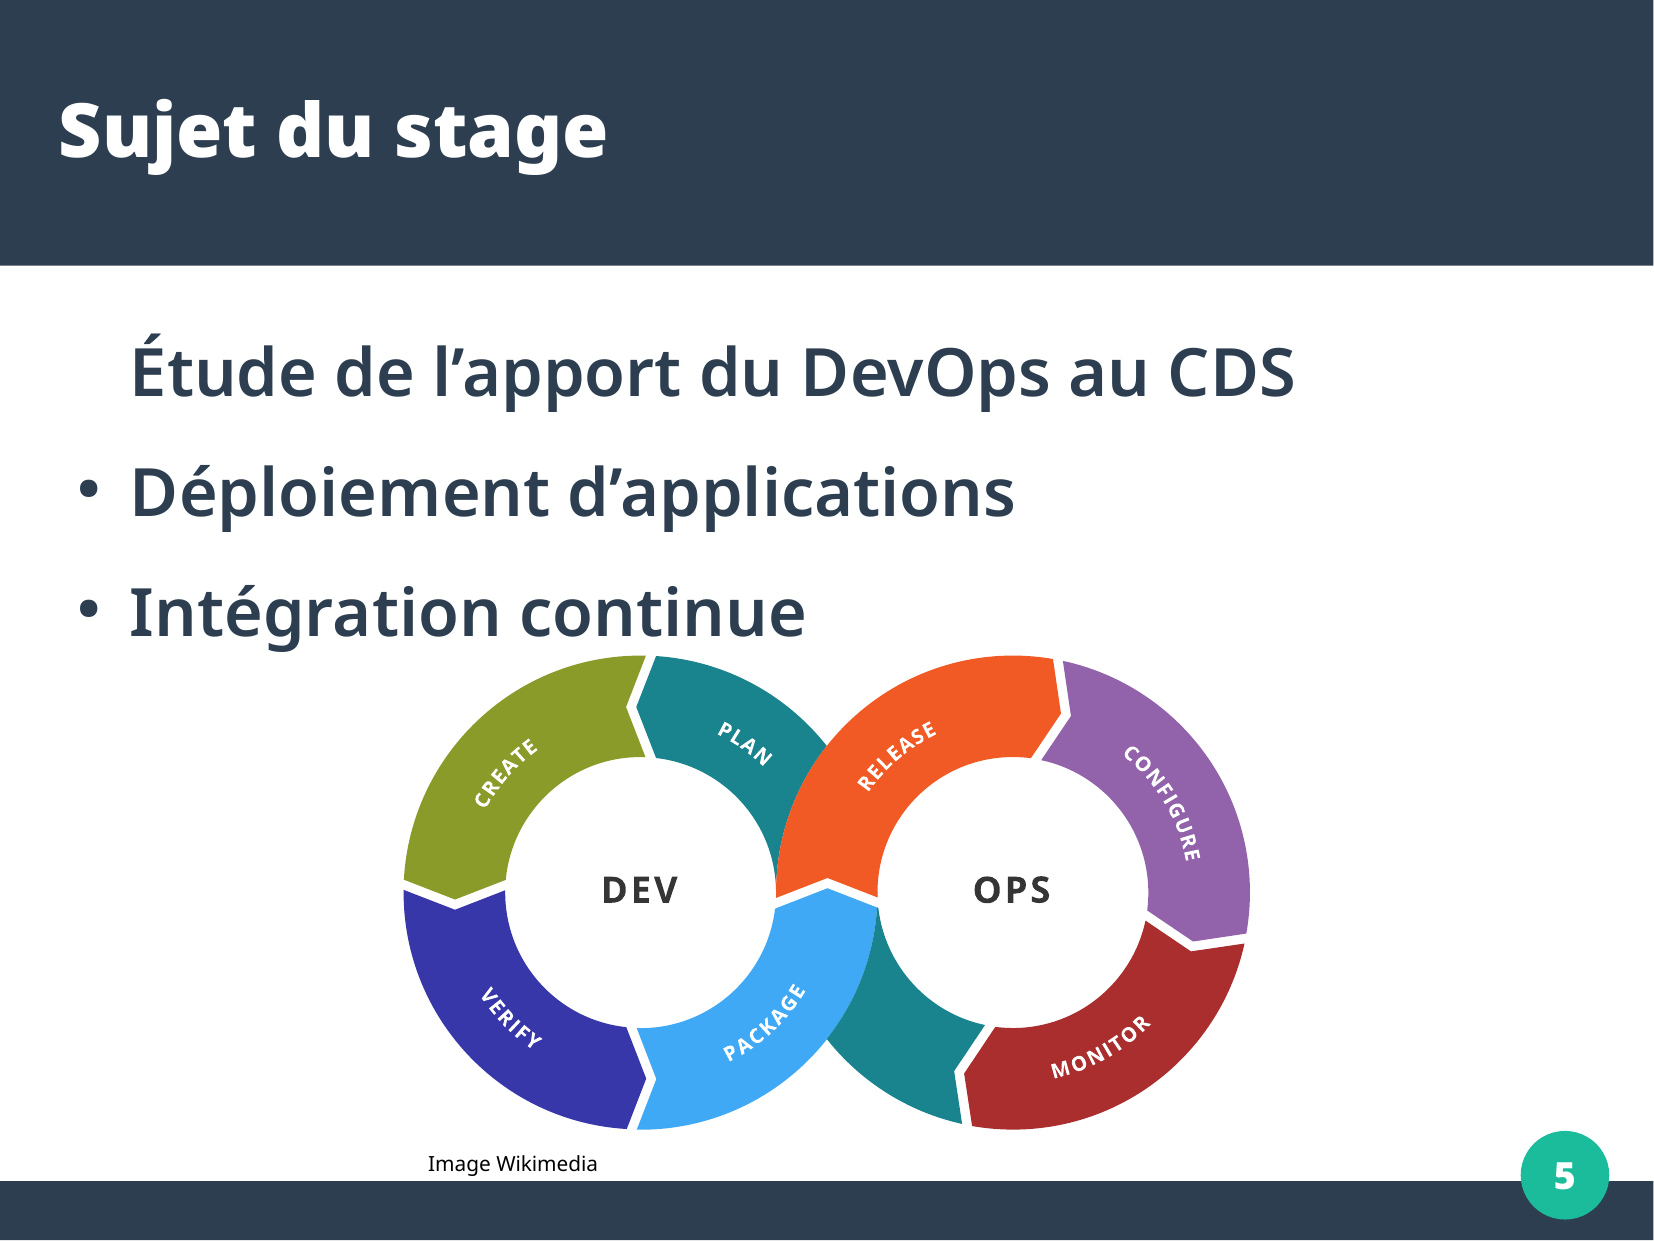

# Sujet du stage
Étude de l’apport du DevOps au CDS
Déploiement d’applications
Intégration continue
5
Image Wikimedia